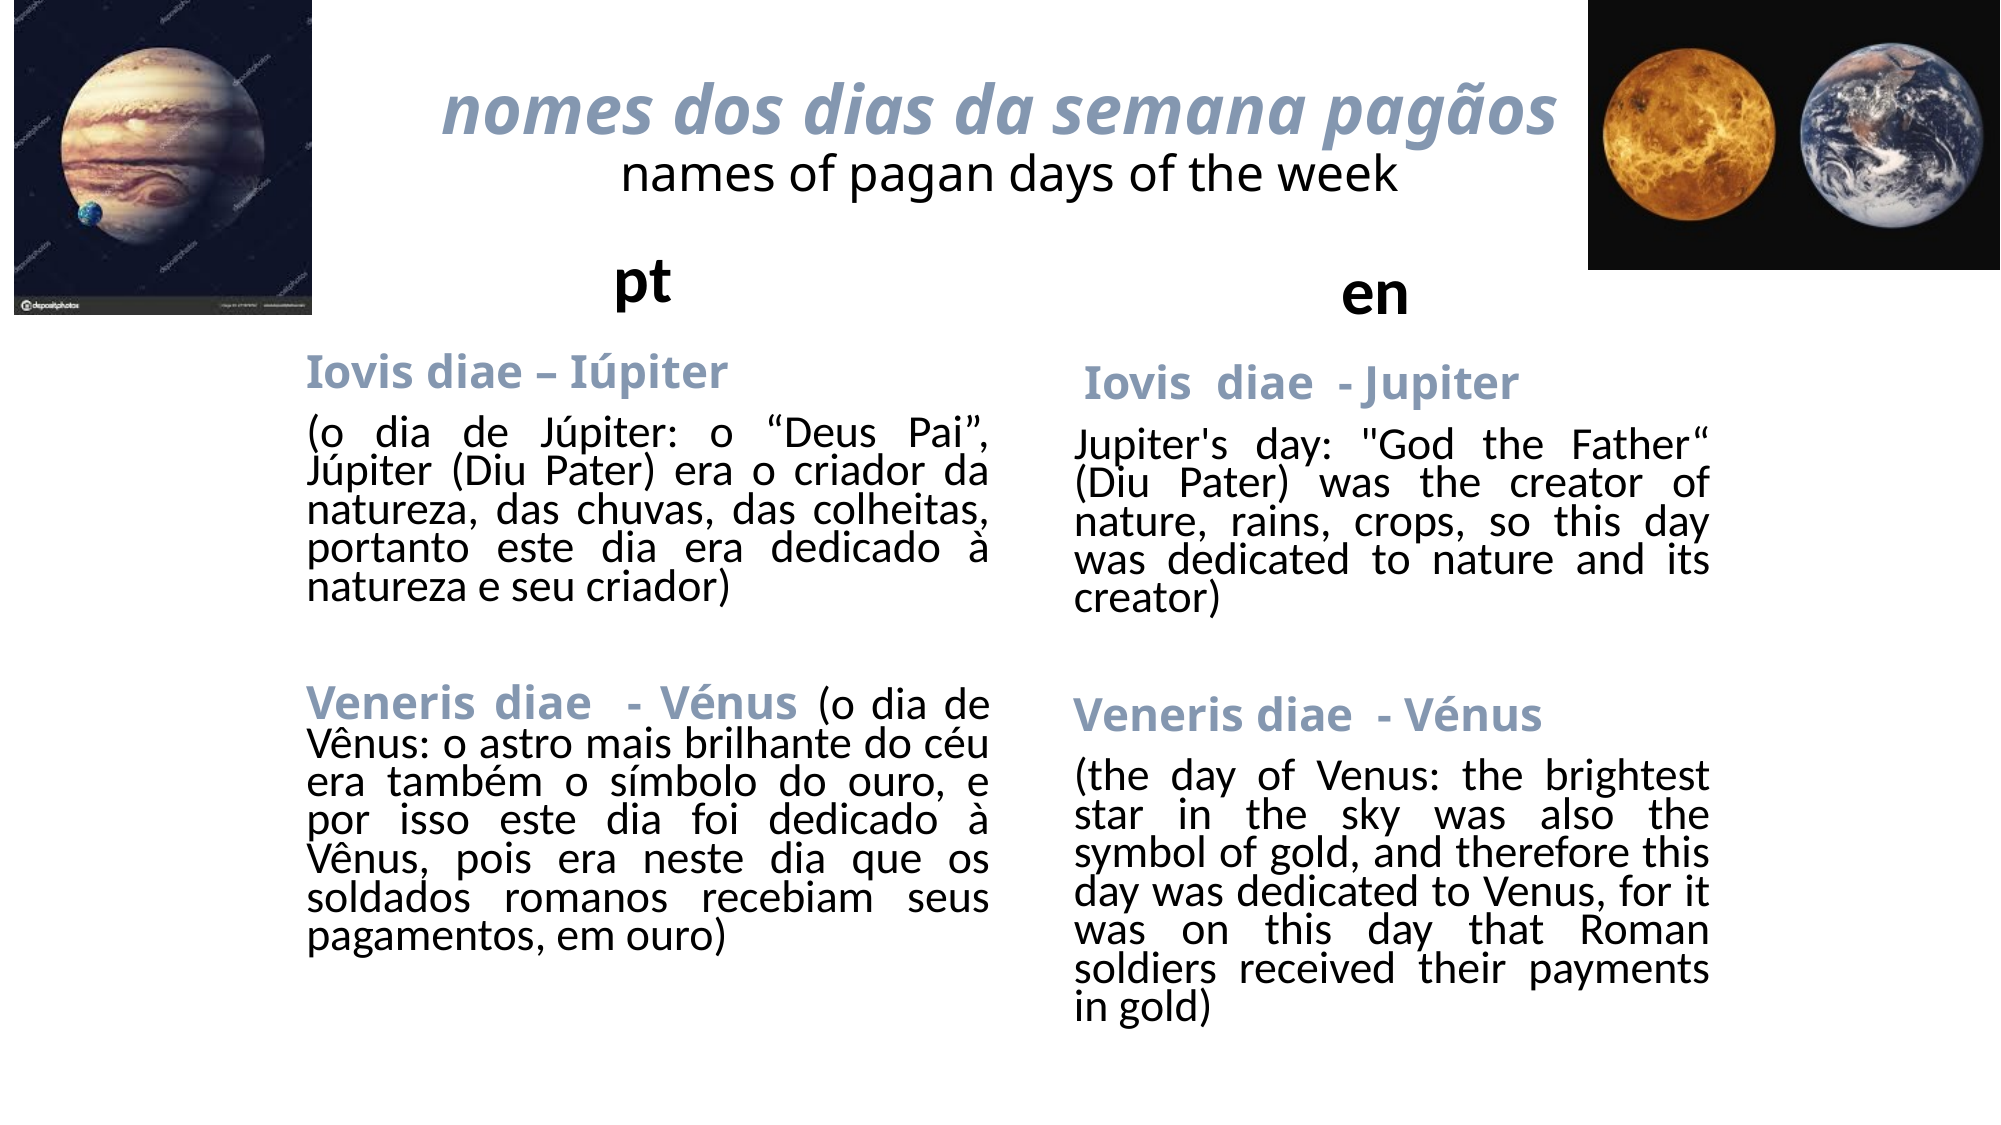

# nomes dos dias da semana pagãos names of pagan days of the week
pt
en
Iovis diae – Iúpiter
(o dia de Júpiter: o “Deus Pai”, Júpiter (Diu Pater) era o criador da natureza, das chuvas, das colheitas, portanto este dia era dedicado à natureza e seu criador)
Veneris diae - Vénus (o dia de Vênus: o astro mais brilhante do céu era também o símbolo do ouro, e por isso este dia foi dedicado à Vênus, pois era neste dia que os soldados romanos recebiam seus pagamentos, em ouro)
 Iovis diae - Jupiter
Jupiter's day: "God the Father“ (Diu Pater) was the creator of nature, rains, crops, so this day was dedicated to nature and its creator)
Veneris diae - Vénus
(the day of Venus: the brightest star in the sky was also the symbol of gold, and therefore this day was dedicated to Venus, for it was on this day that Roman soldiers received their payments in gold)